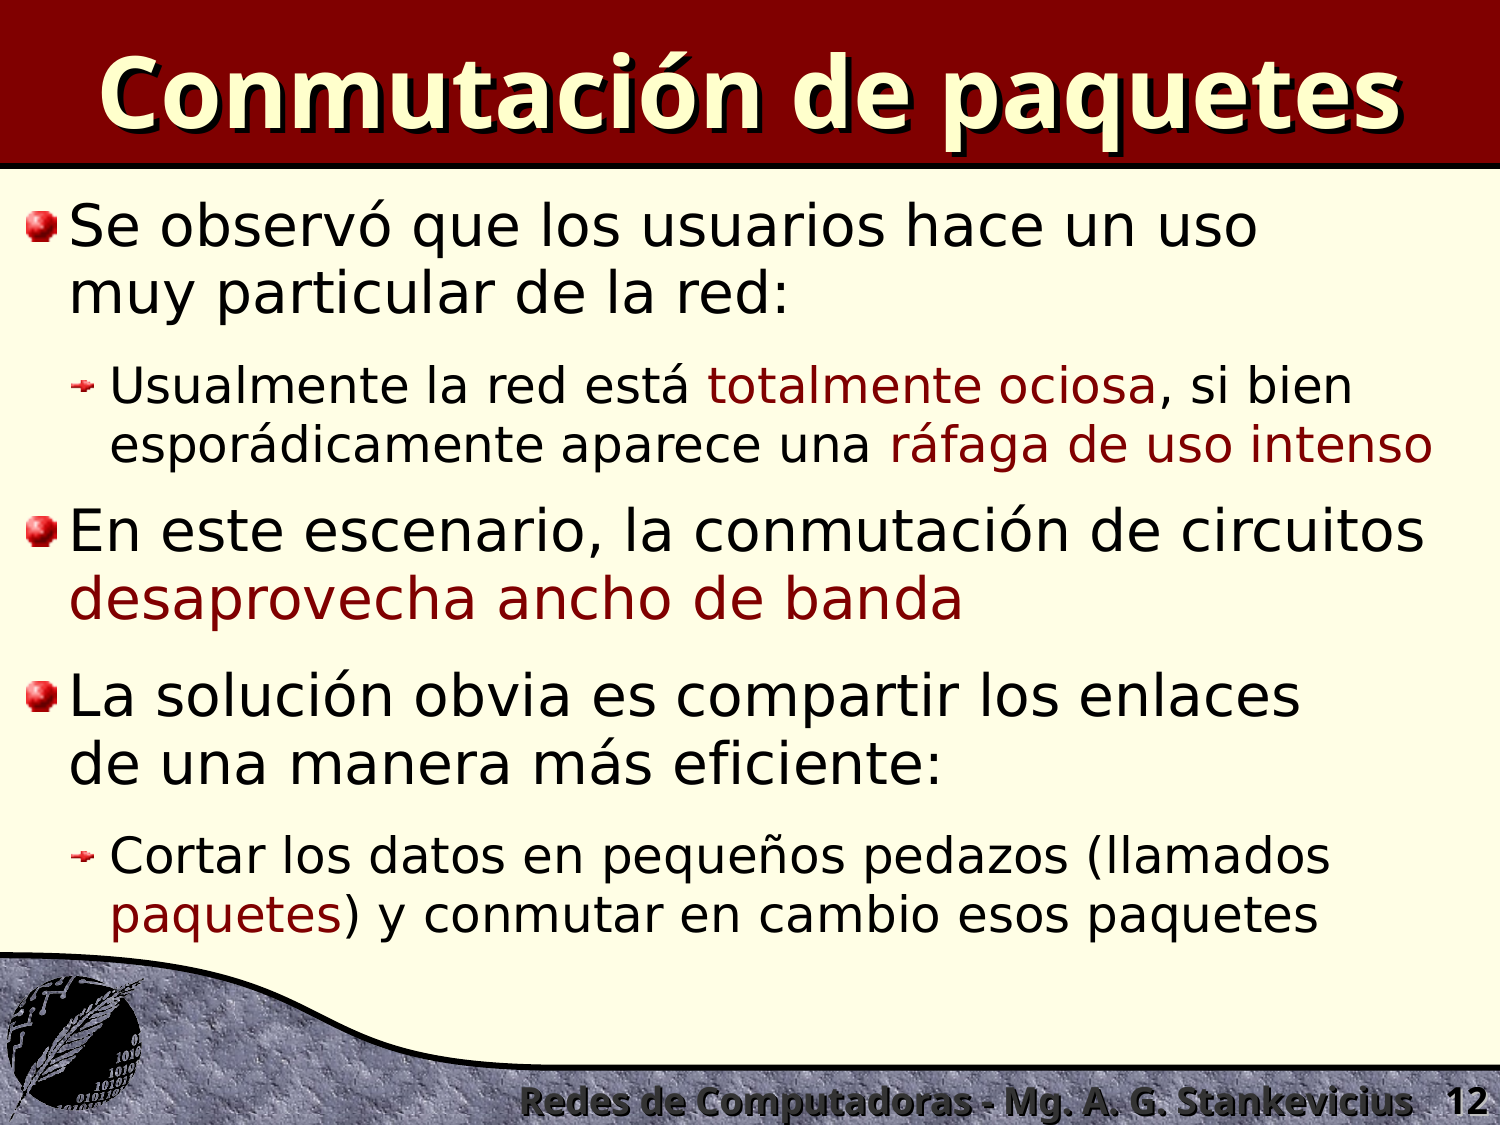

# Conmutación de paquetes
Se observó que los usuarios hace un uso
muy particular de la red:
Usualmente la red está totalmente ociosa, si bien esporádicamente aparece una ráfaga de uso intenso
En este escenario, la conmutación de circuitos desaprovecha ancho de banda
La solución obvia es compartir los enlaces
de una manera más eficiente:
Cortar los datos en pequeños pedazos (llamados paquetes) y conmutar en cambio esos paquetes
12